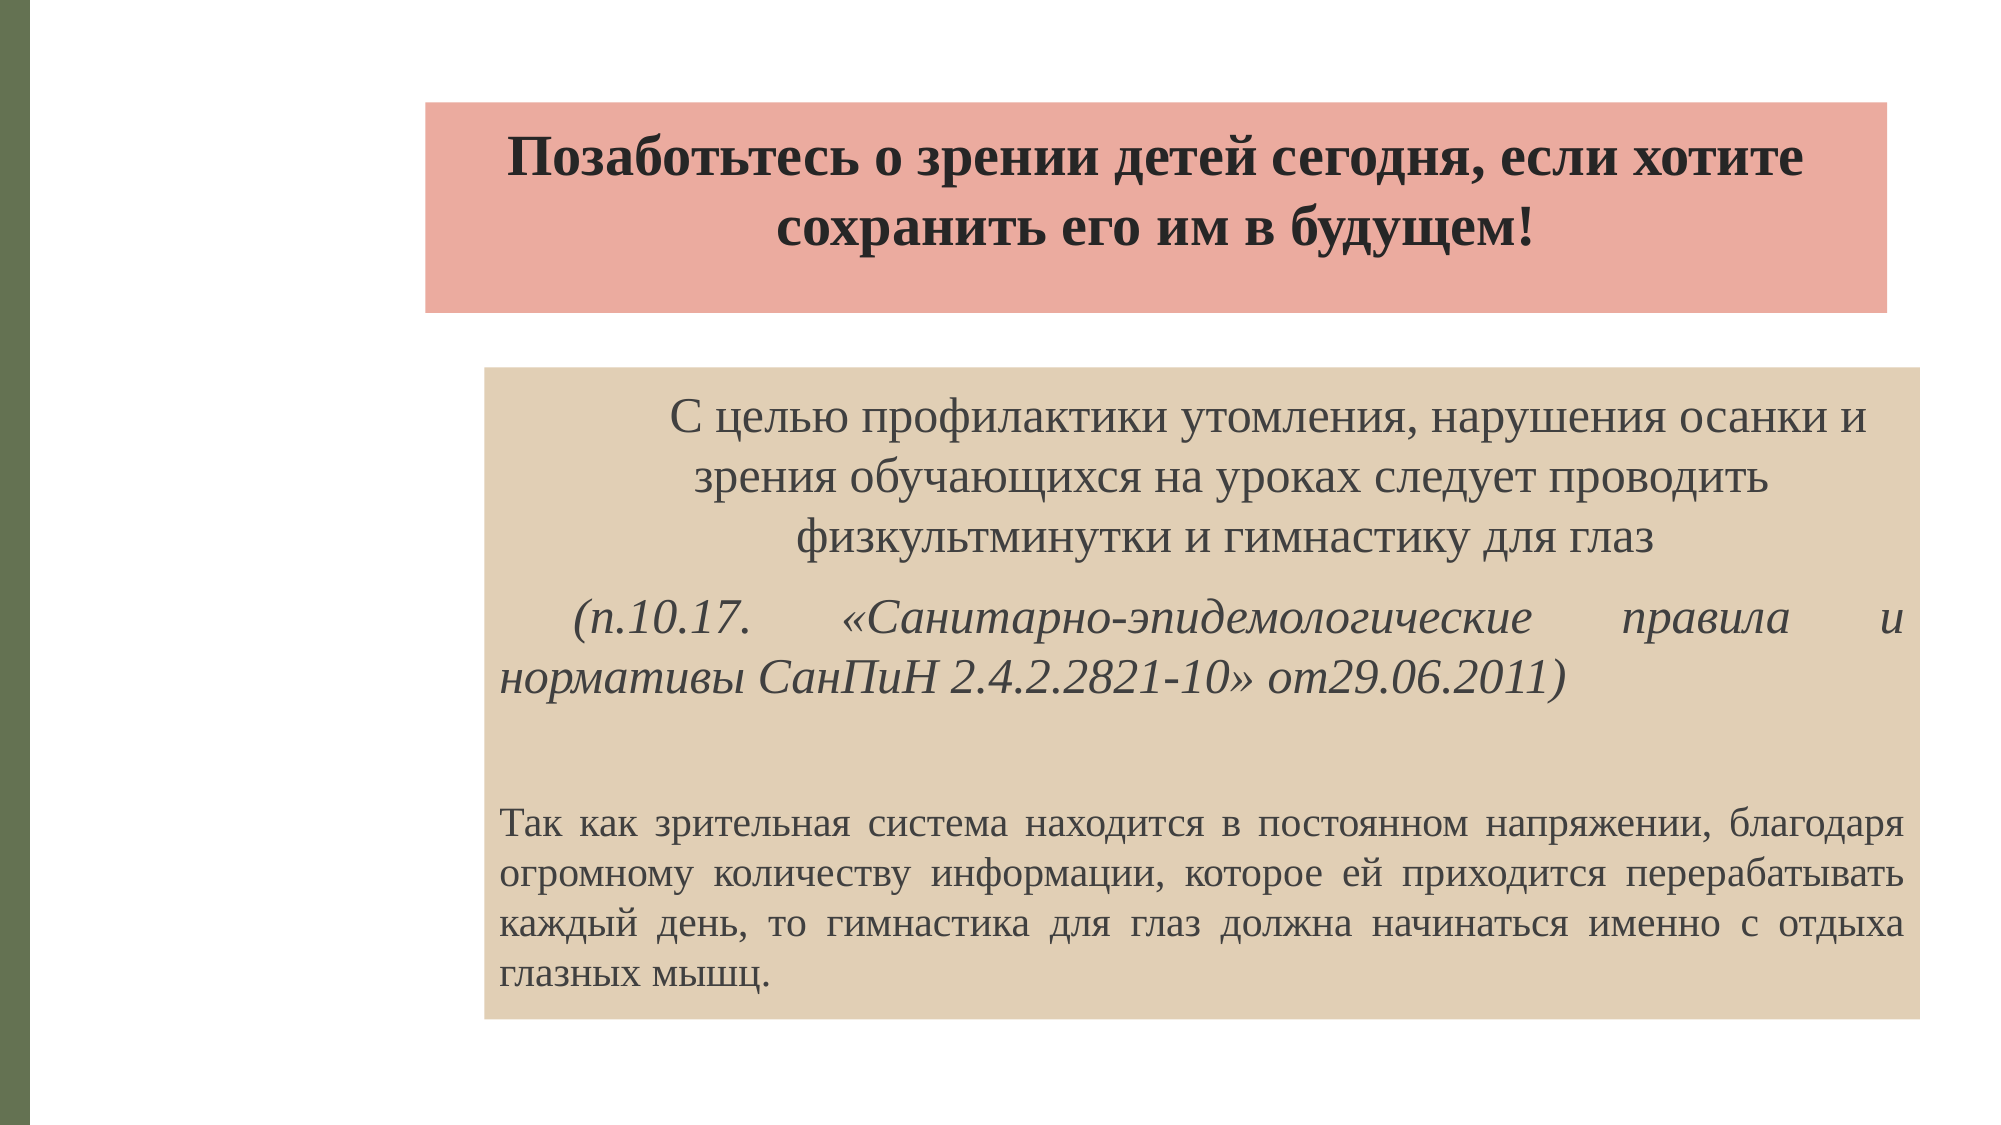

# Позаботьтесь о зрении детей сегодня, если хотите сохранить его им в будущем!
	С целью профилактики утомления, нарушения осанки и зрения обучающихся на уроках следует проводить физкультминутки и гимнастику для глаз
	(п.10.17. «Санитарно-эпидемологические правила и нормативы СанПиН 2.4.2.2821-10» от29.06.2011)
Так как зрительная система находится в постоянном напряжении, благодаря огромному количеству информации, которое ей приходится перерабатывать каждый день, то гимнастика для глаз должна начинаться именно с отдыха глазных мышц.